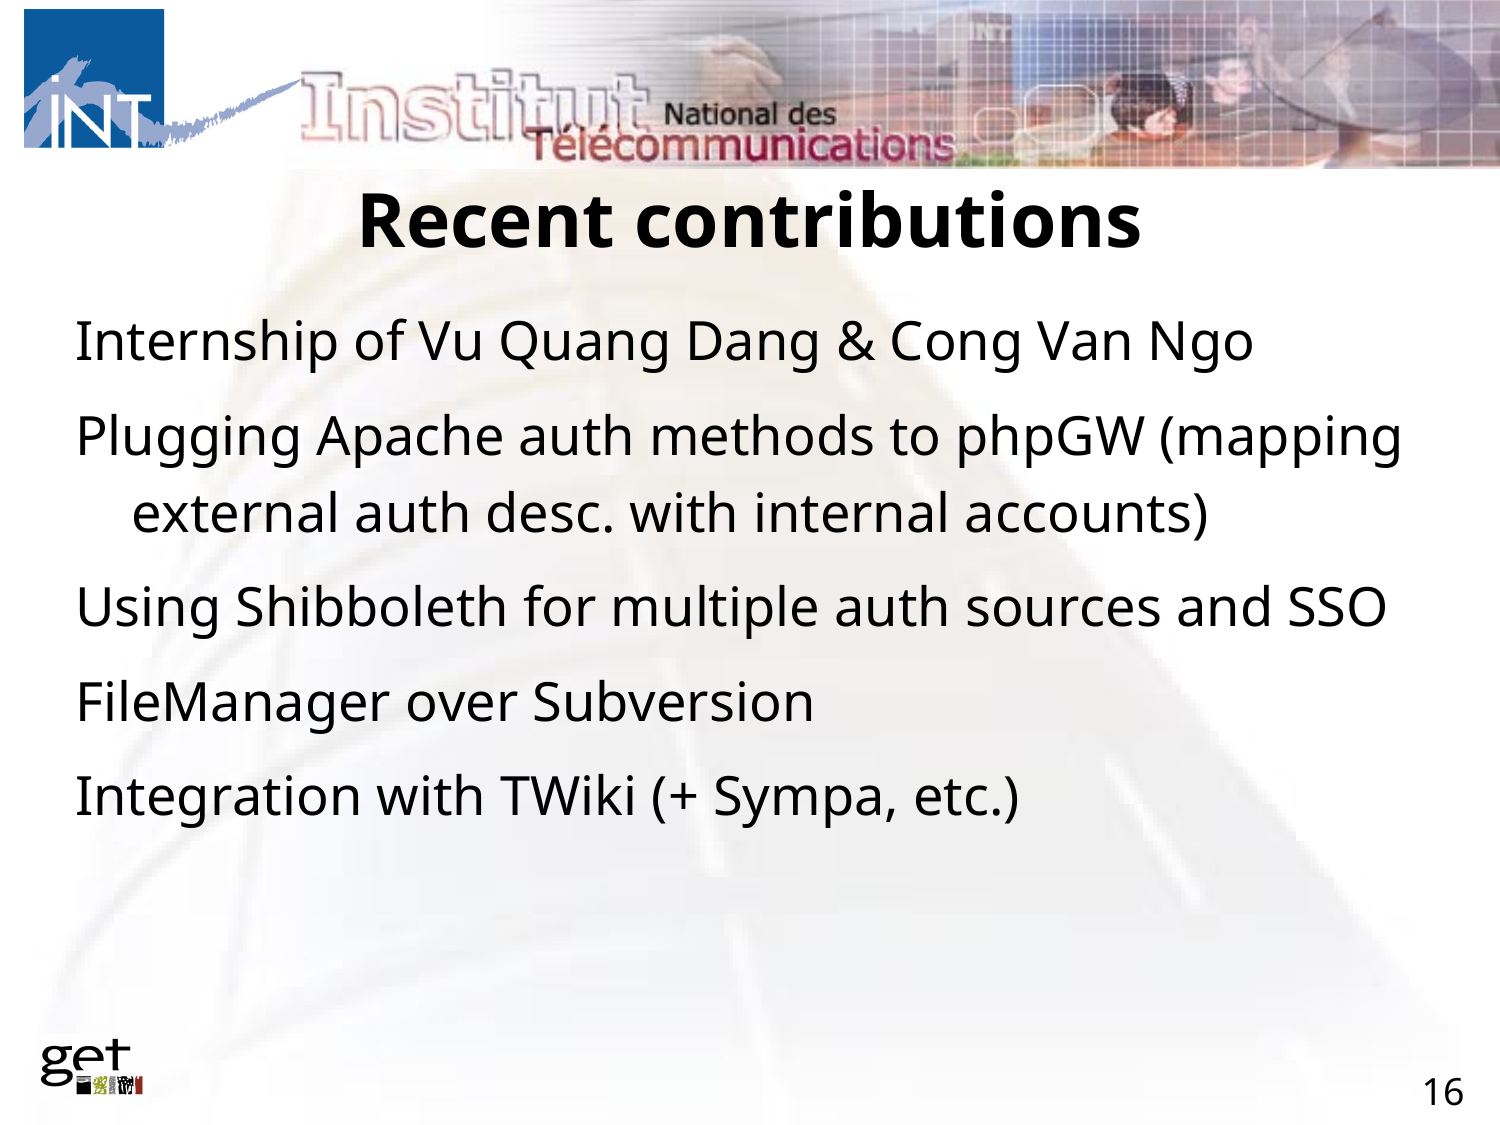

# Recent contributions
Internship of Vu Quang Dang & Cong Van Ngo
Plugging Apache auth methods to phpGW (mapping external auth desc. with internal accounts)
Using Shibboleth for multiple auth sources and SSO
FileManager over Subversion
Integration with TWiki (+ Sympa, etc.)